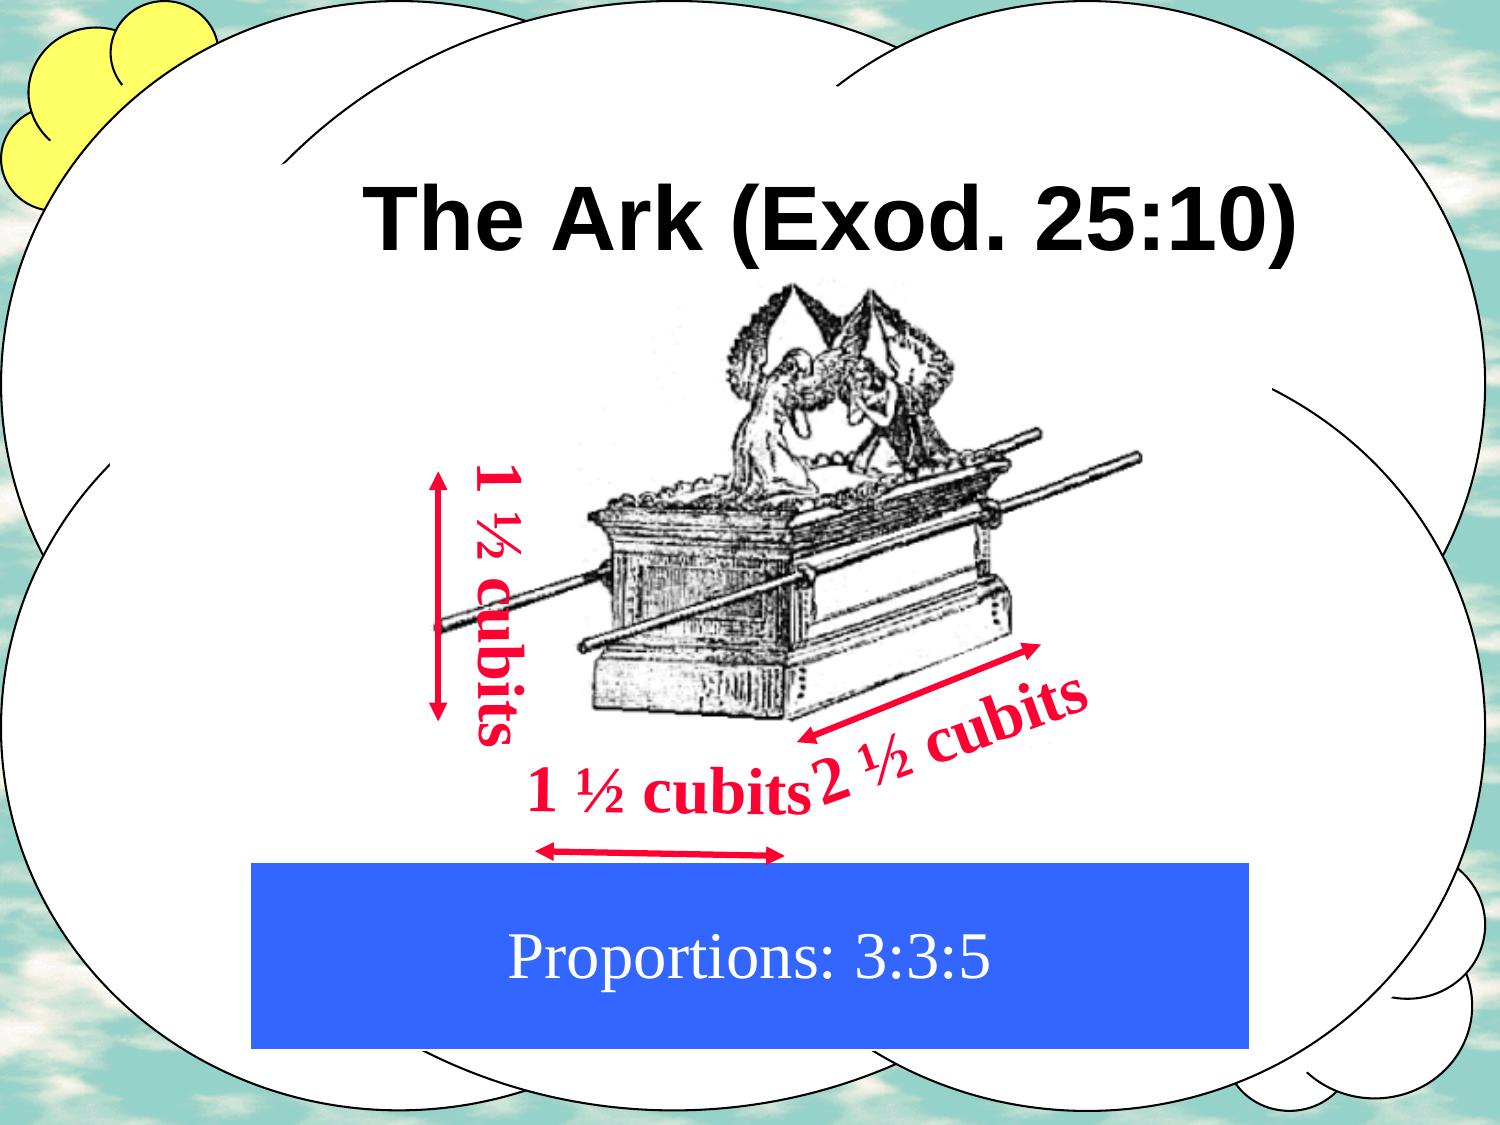

# The Ark (Exod. 25:10)
1 ½ cubits
2 ½ cubits
1 ½ cubits
Proportions: 3:3:5